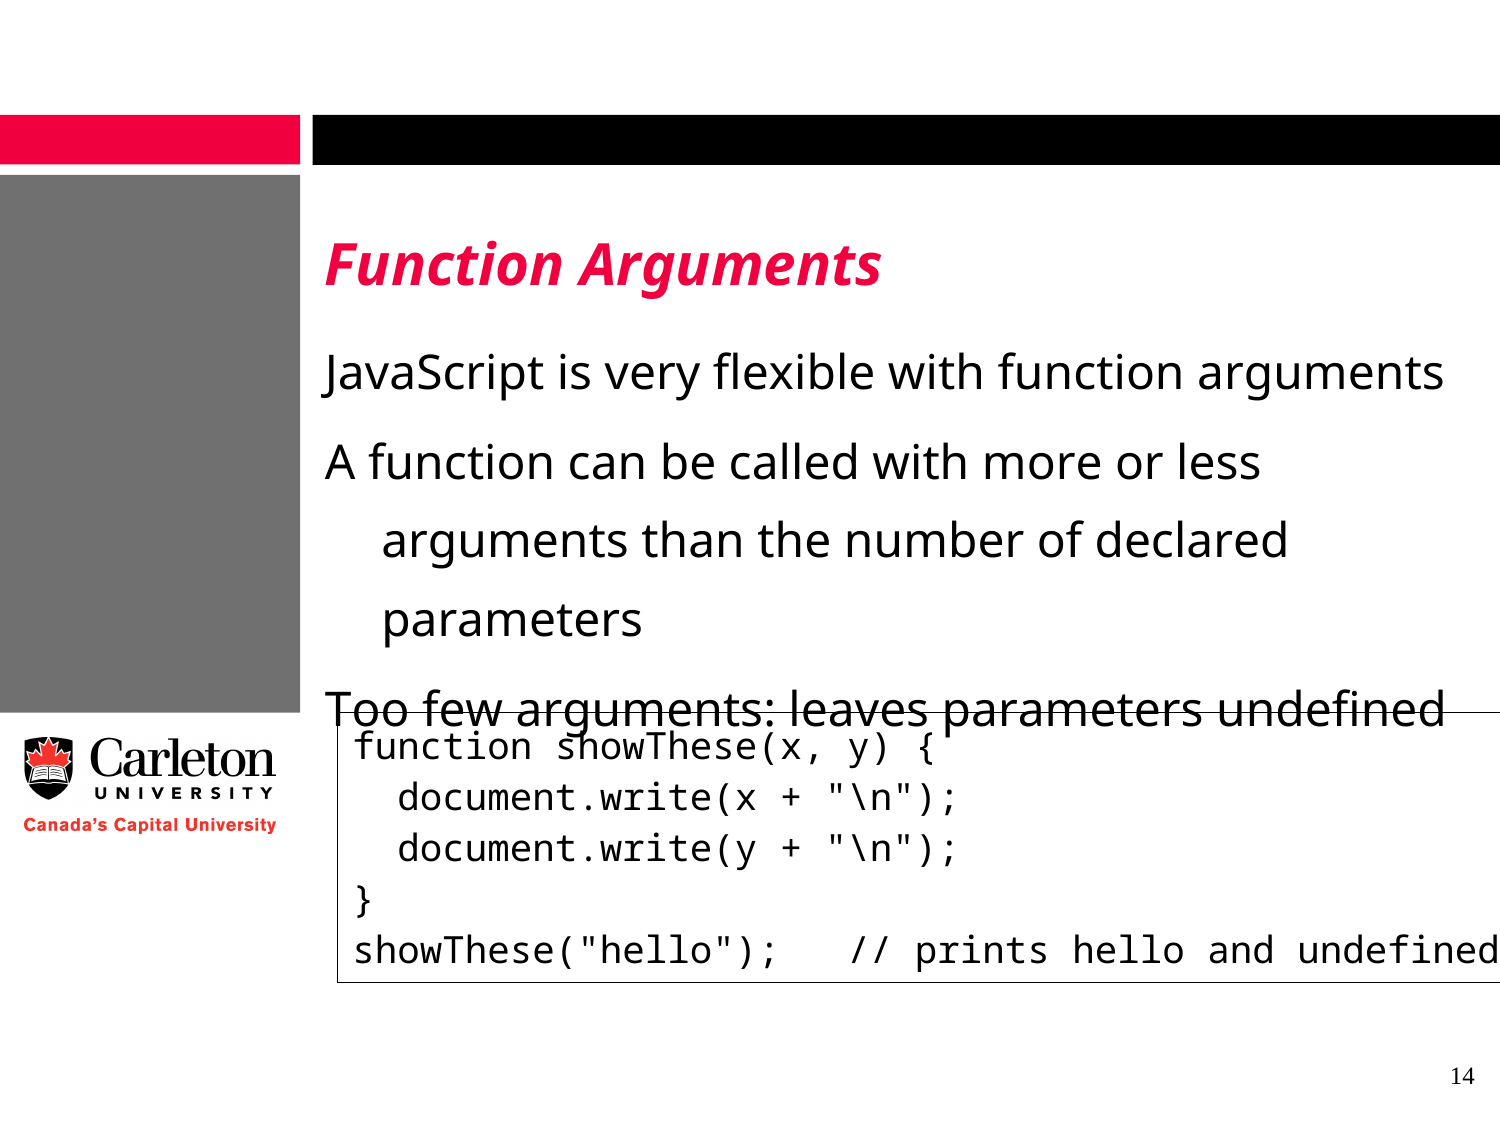

# Function Arguments
JavaScript is very flexible with function arguments
A function can be called with more or less arguments than the number of declared parameters
Too few arguments: leaves parameters undefined
function showThese(x, y) {
 document.write(x + "\n");
 document.write(y + "\n");
}
showThese("hello"); // prints hello and undefined
14